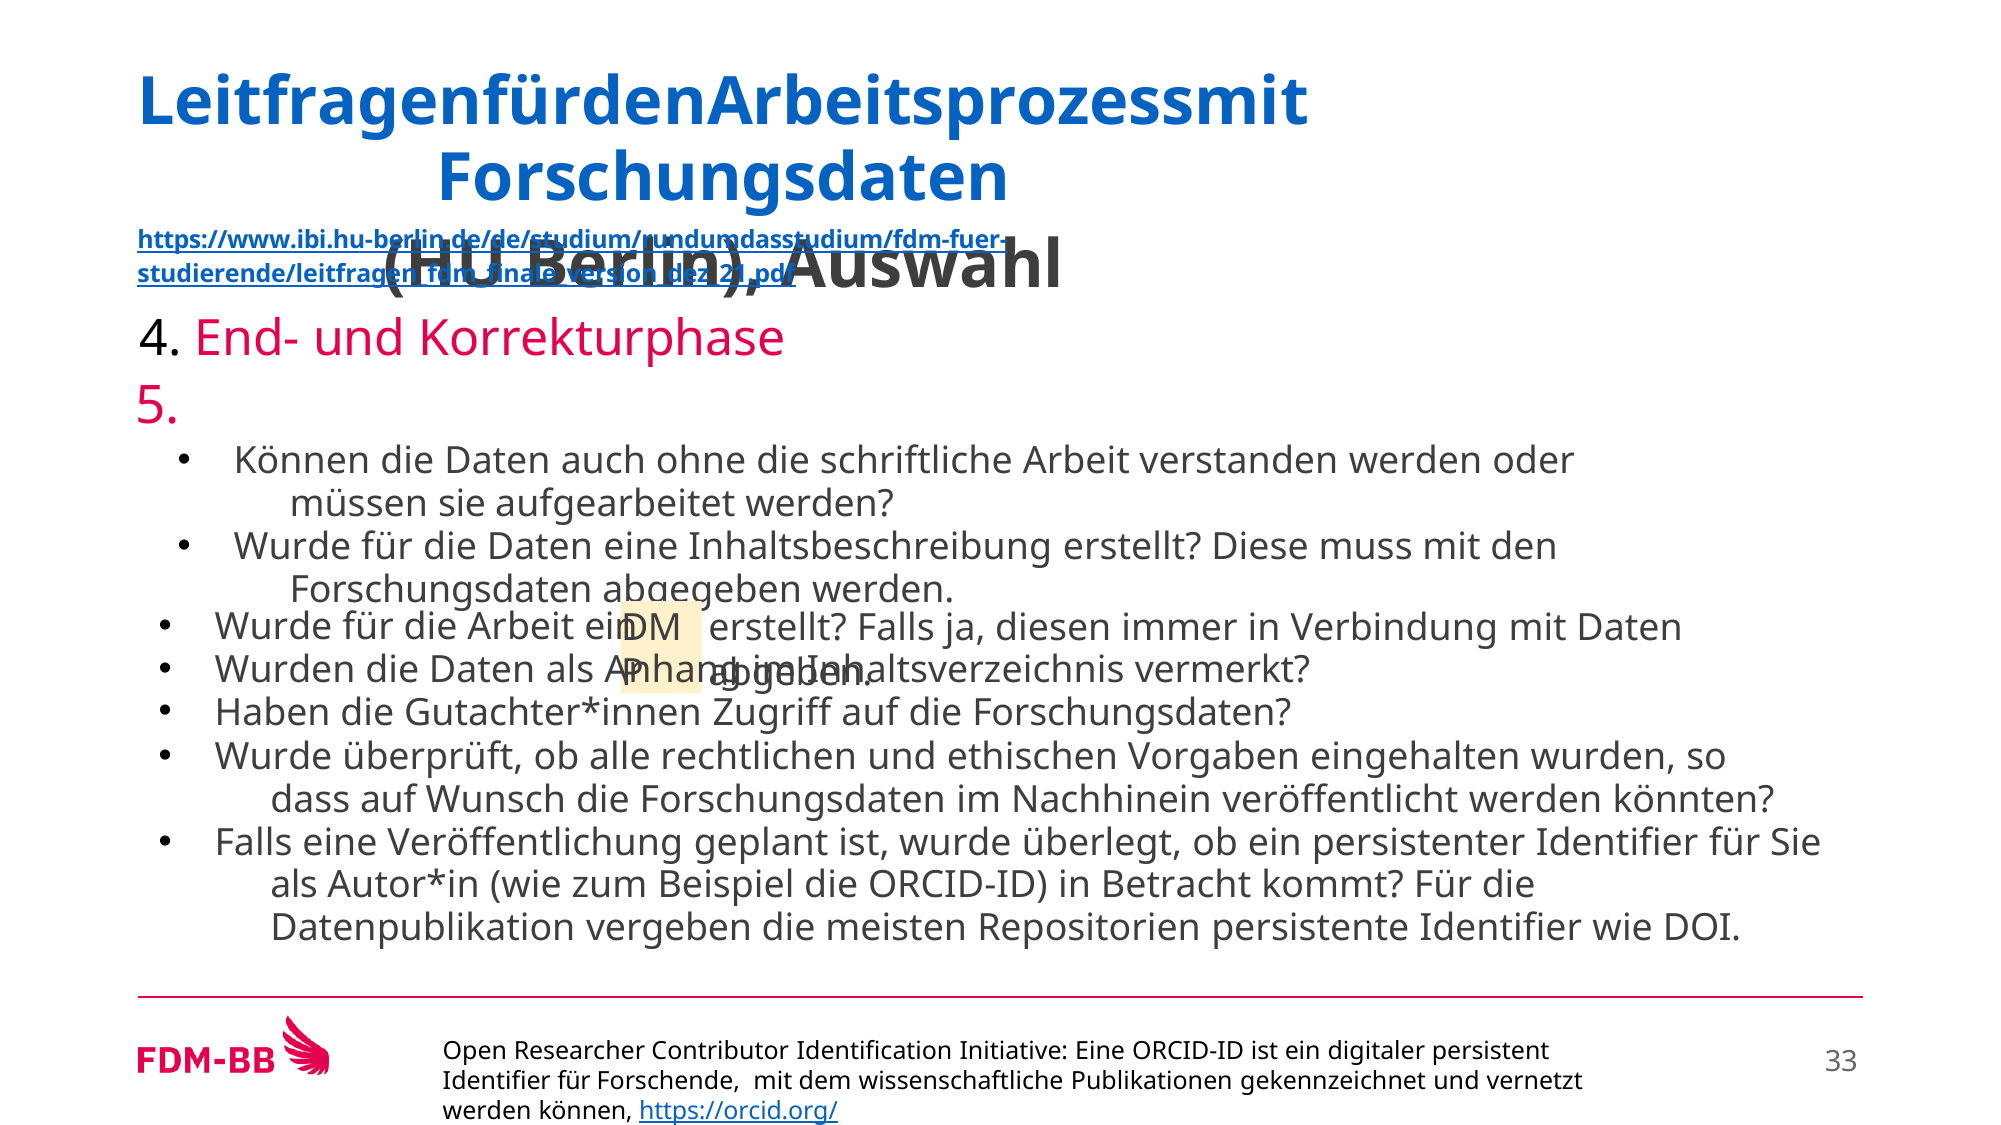

# LeitfragenfürdenArbeitsprozessmitForschungsdaten
(HU Berlin), Auswahl
https://www.ibi.hu-berlin.de/de/studium/rundumdasstudium/fdm-fuer-studierende/leitfragen_fdm_finale_version_dez_21.pdf
End- und Korrekturphase
Können die Daten auch ohne die schriftliche Arbeit verstanden werden oder müssen sie aufgearbeitet werden?
Wurde für die Daten eine Inhaltsbeschreibung erstellt? Diese muss mit den Forschungsdaten abgegeben werden.
Wurde für die Arbeit ein
Wurden die Daten als Anhang im Inhaltsverzeichnis vermerkt?
Haben die Gutachter*innen Zugriff auf die Forschungsdaten?
Wurde überprüft, ob alle rechtlichen und ethischen Vorgaben eingehalten wurden, so dass auf Wunsch die Forschungsdaten im Nachhinein veröffentlicht werden könnten?
Falls eine Veröffentlichung geplant ist, wurde überlegt, ob ein persistenter Identifier für Sie als Autor*in (wie zum Beispiel die ORCID-ID) in Betracht kommt? Für die Datenpublikation vergeben die meisten Repositorien persistente Identifier wie DOI.
erstellt? Falls ja, diesen immer in Verbindung mit Daten abgeben.
DMP
Open Researcher Contributor Identification Initiative: Eine ORCID-ID ist ein digitaler persistent Identifier für Forschende, mit dem wissenschaftliche Publikationen gekennzeichnet und vernetzt werden können, https://orcid.org/
33